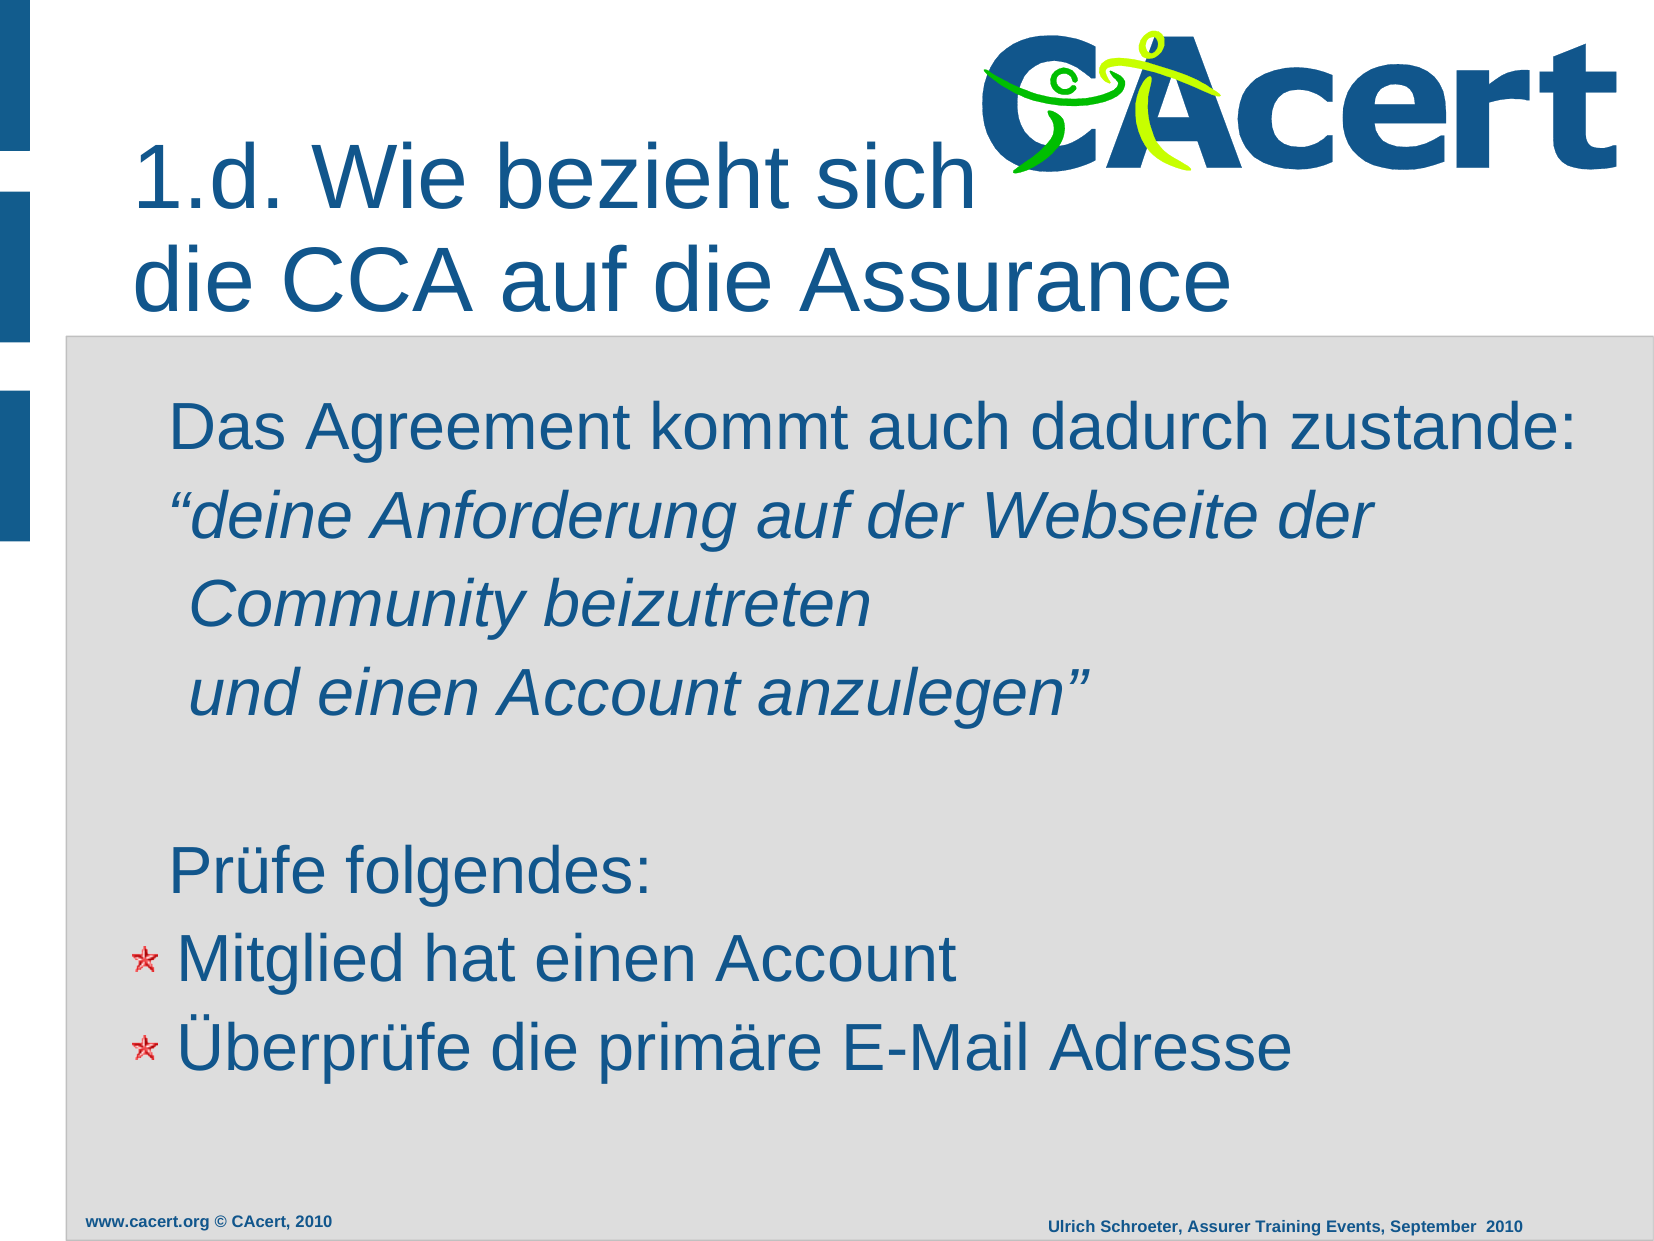

1.d. Wie bezieht sich
die CCA auf die Assurance
 Das Agreement kommt auch dadurch zustande:
 “deine Anforderung auf der Webseite der
 Community beizutreten
 und einen Account anzulegen”
 Prüfe folgendes:
 Mitglied hat einen Account
 Überprüfe die primäre E-Mail Adresse